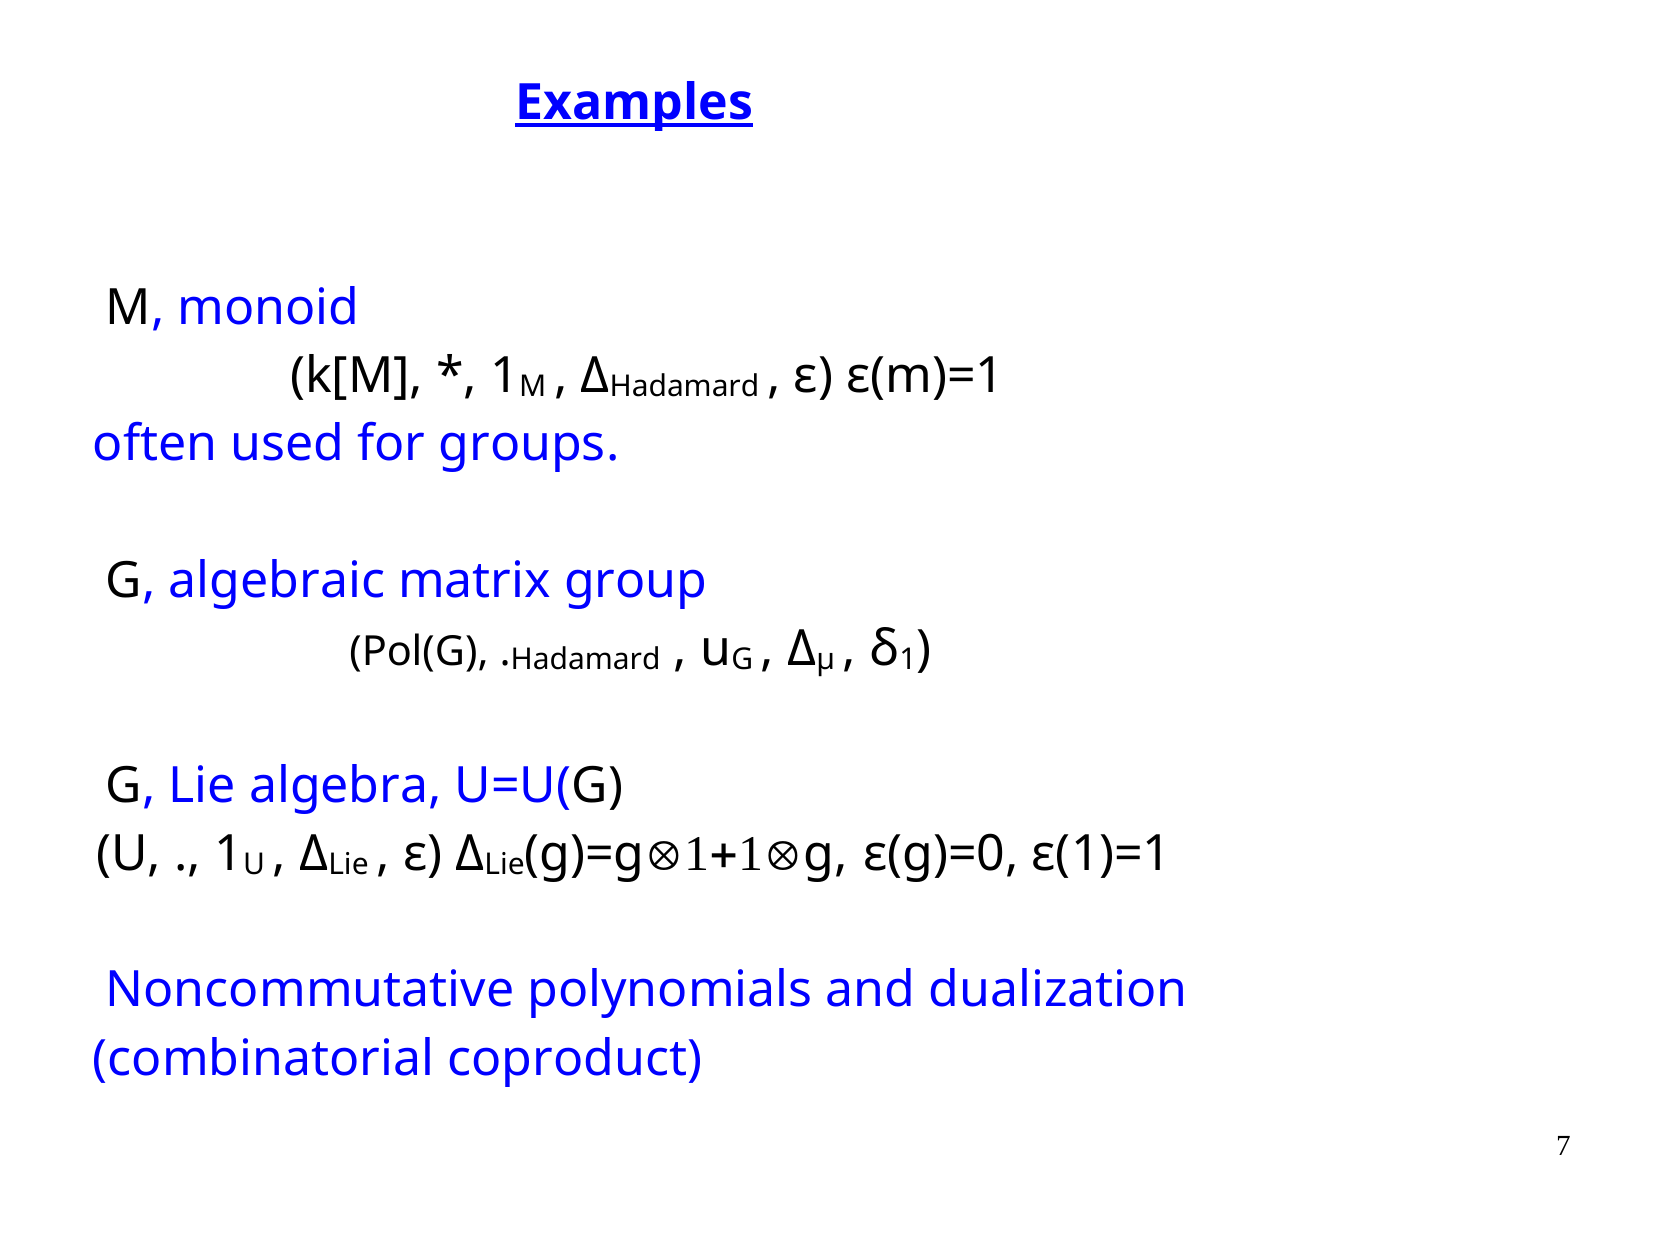

Examples
 M, monoid
 (k[M], *, 1M , ΔHadamard , ε) ε(m)=1
often used for groups.
 G, algebraic matrix group
(Pol(G), .Hadamard , uG , Δμ , δ1)
 G, Lie algebra, U=U(G)
(U, ., 1U , ΔLie , ε) ΔLie(g)=g1+1g, ε(g)=0, ε(1)=1
 Noncommutative polynomials and dualization
(combinatorial coproduct)
7